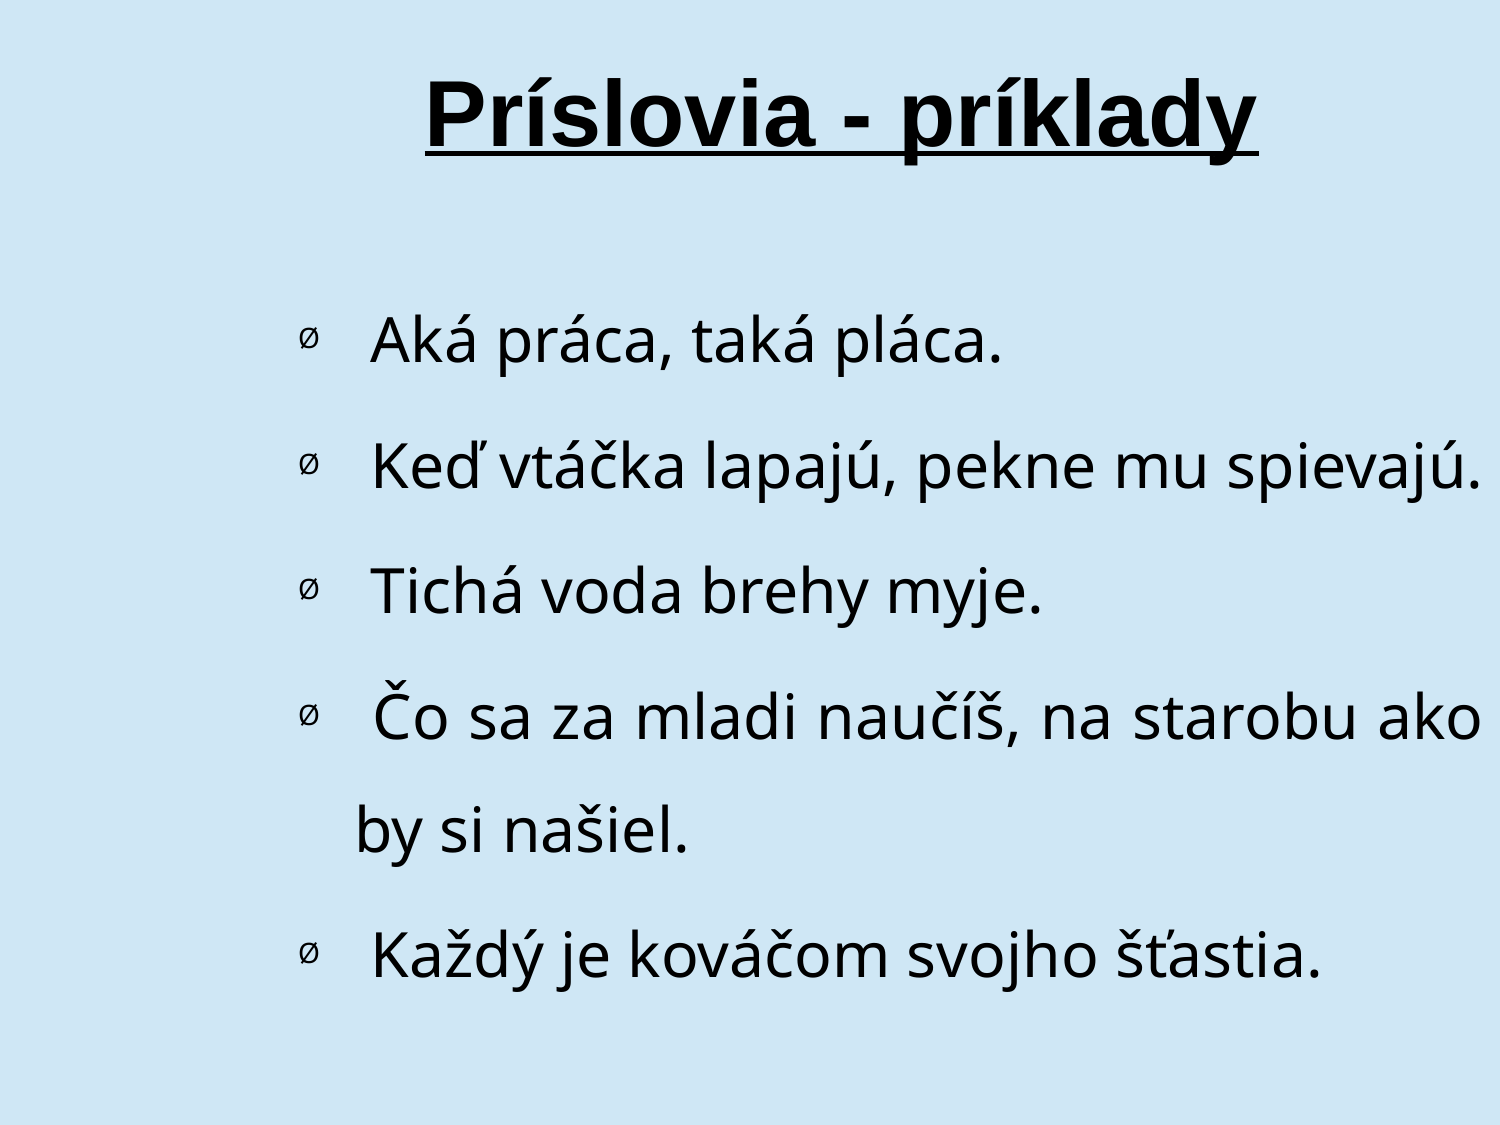

# Príslovia - príklady
 Aká práca, taká pláca.
 Keď vtáčka lapajú, pekne mu spievajú.
 Tichá voda brehy myje.
 Čo sa za mladi naučíš, na starobu ako by si našiel.
 Každý je kováčom svojho šťastia.